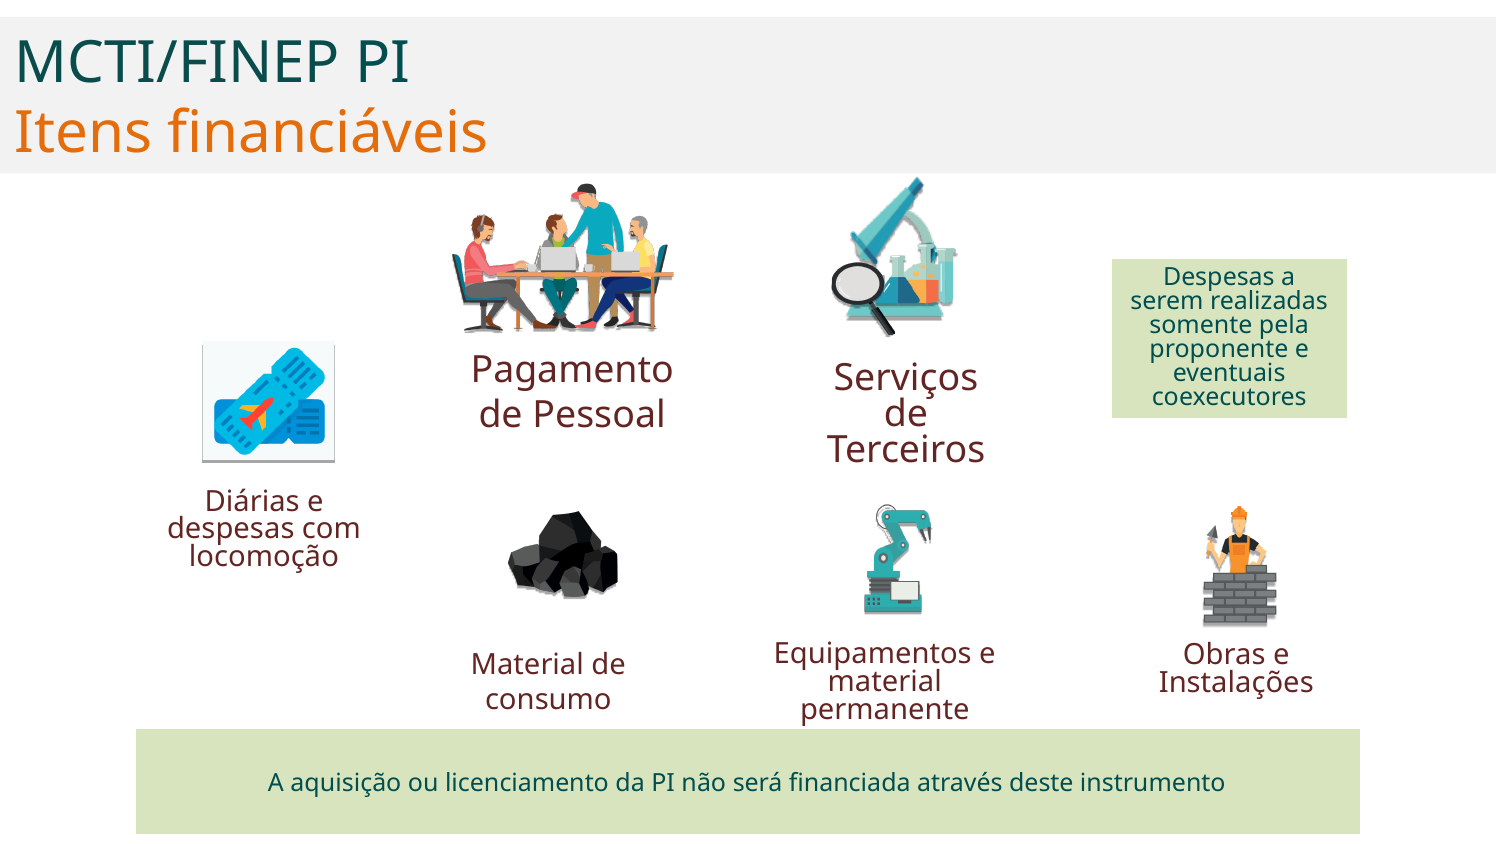

MCTI/FINEP PI
Itens financiáveis
Despesas a serem realizadas somente pela proponente e eventuais coexecutores
Pagamento de Pessoal
Serviços de Terceiros
Diárias e despesas com locomoção
Equipamentos e material permanente
Obras e Instalações
Material de consumo
A aquisição ou licenciamento da PI não será financiada através deste instrumento